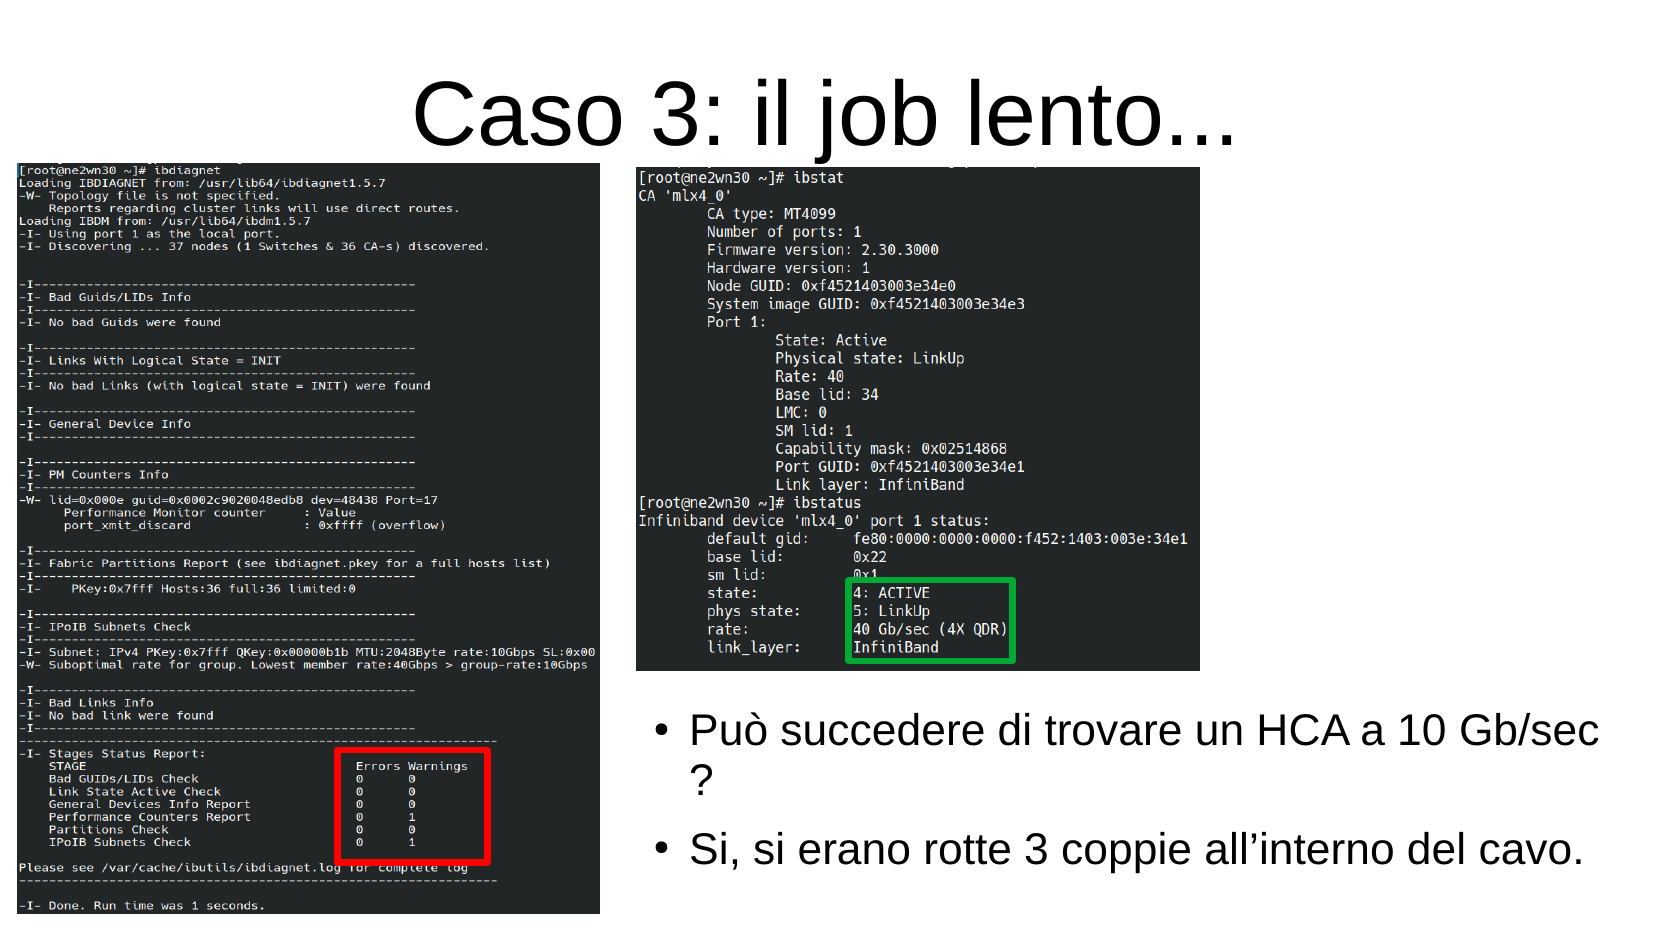

# Caso 3: il job lento...
Può succedere di trovare un HCA a 10 Gb/sec ?
Si, si erano rotte 3 coppie all’interno del cavo.